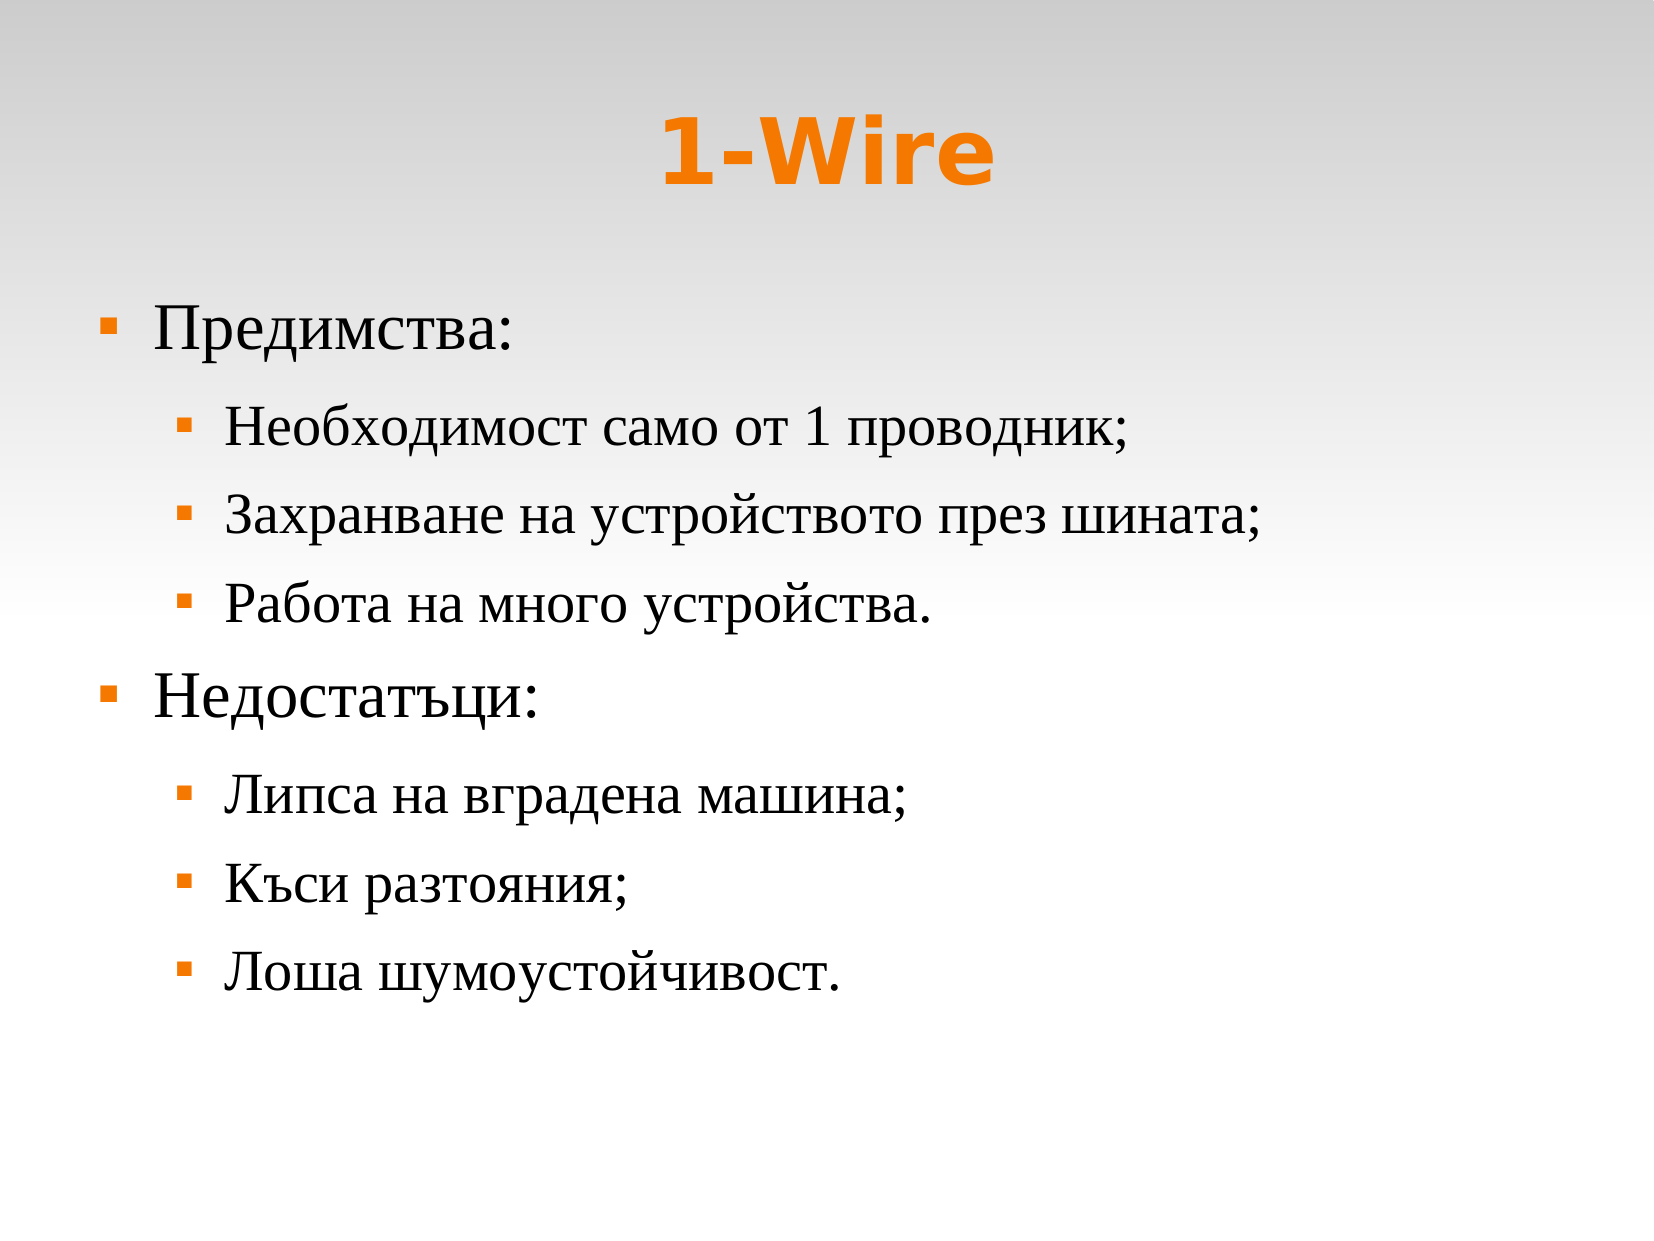

# 1-Wire
Предимства:
Необходимост само от 1 проводник;
Захранване на устройството през шината;
Работа на много устройства.
Недостатъци:
Липса на вградена машина;
Къси разтояния;
Лоша шумоустойчивост.